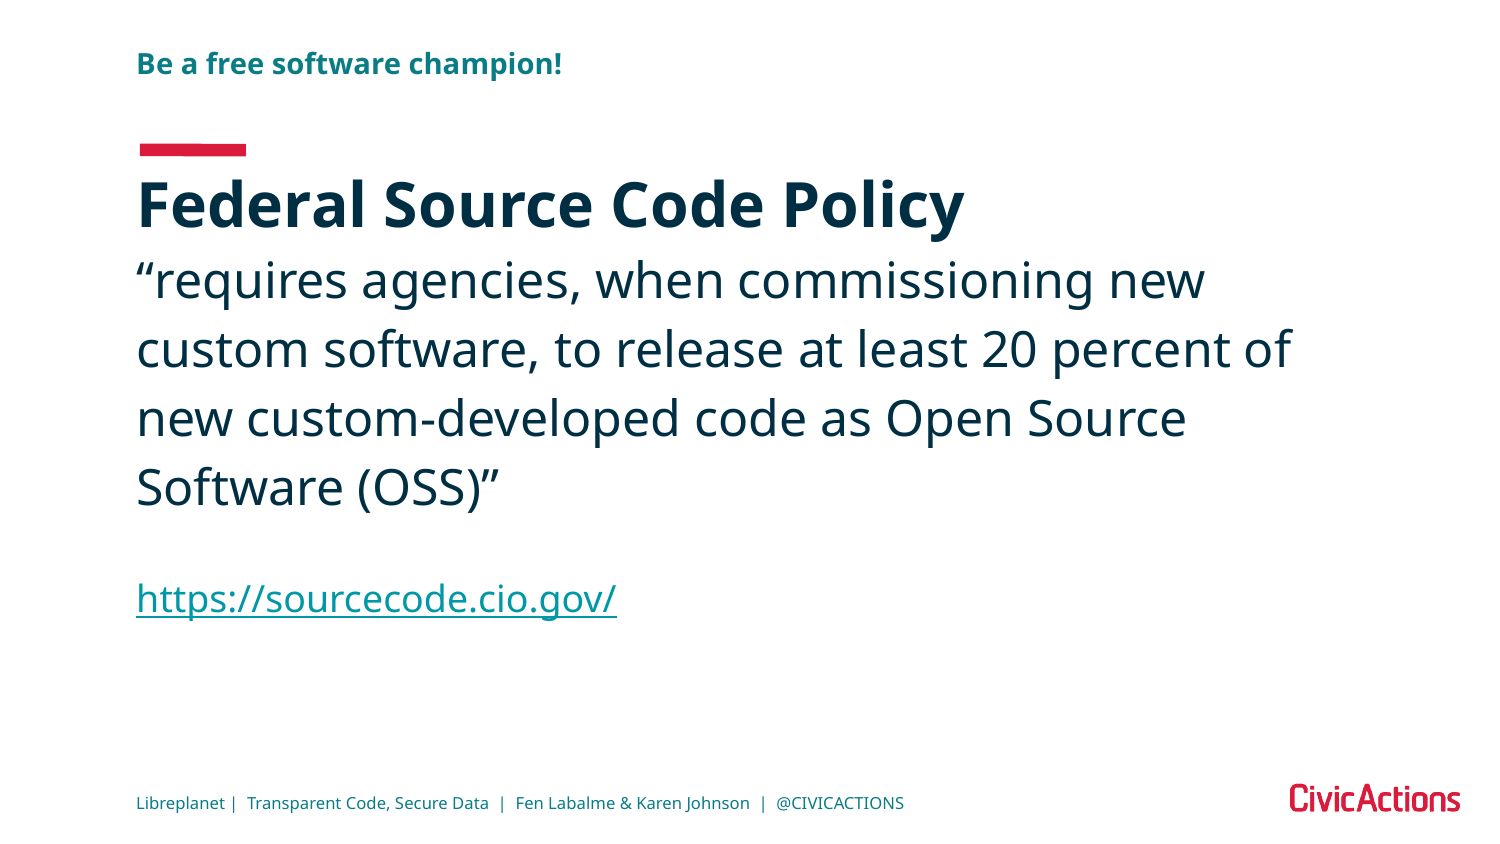

# Be a free software champion!
Federal Source Code Policy
“requires agencies, when commissioning new custom software, to release at least 20 percent of new custom-developed code as Open Source Software (OSS)”
https://sourcecode.cio.gov/
Libreplanet | Transparent Code, Secure Data | Fen Labalme & Karen Johnson | @CIVICACTIONS